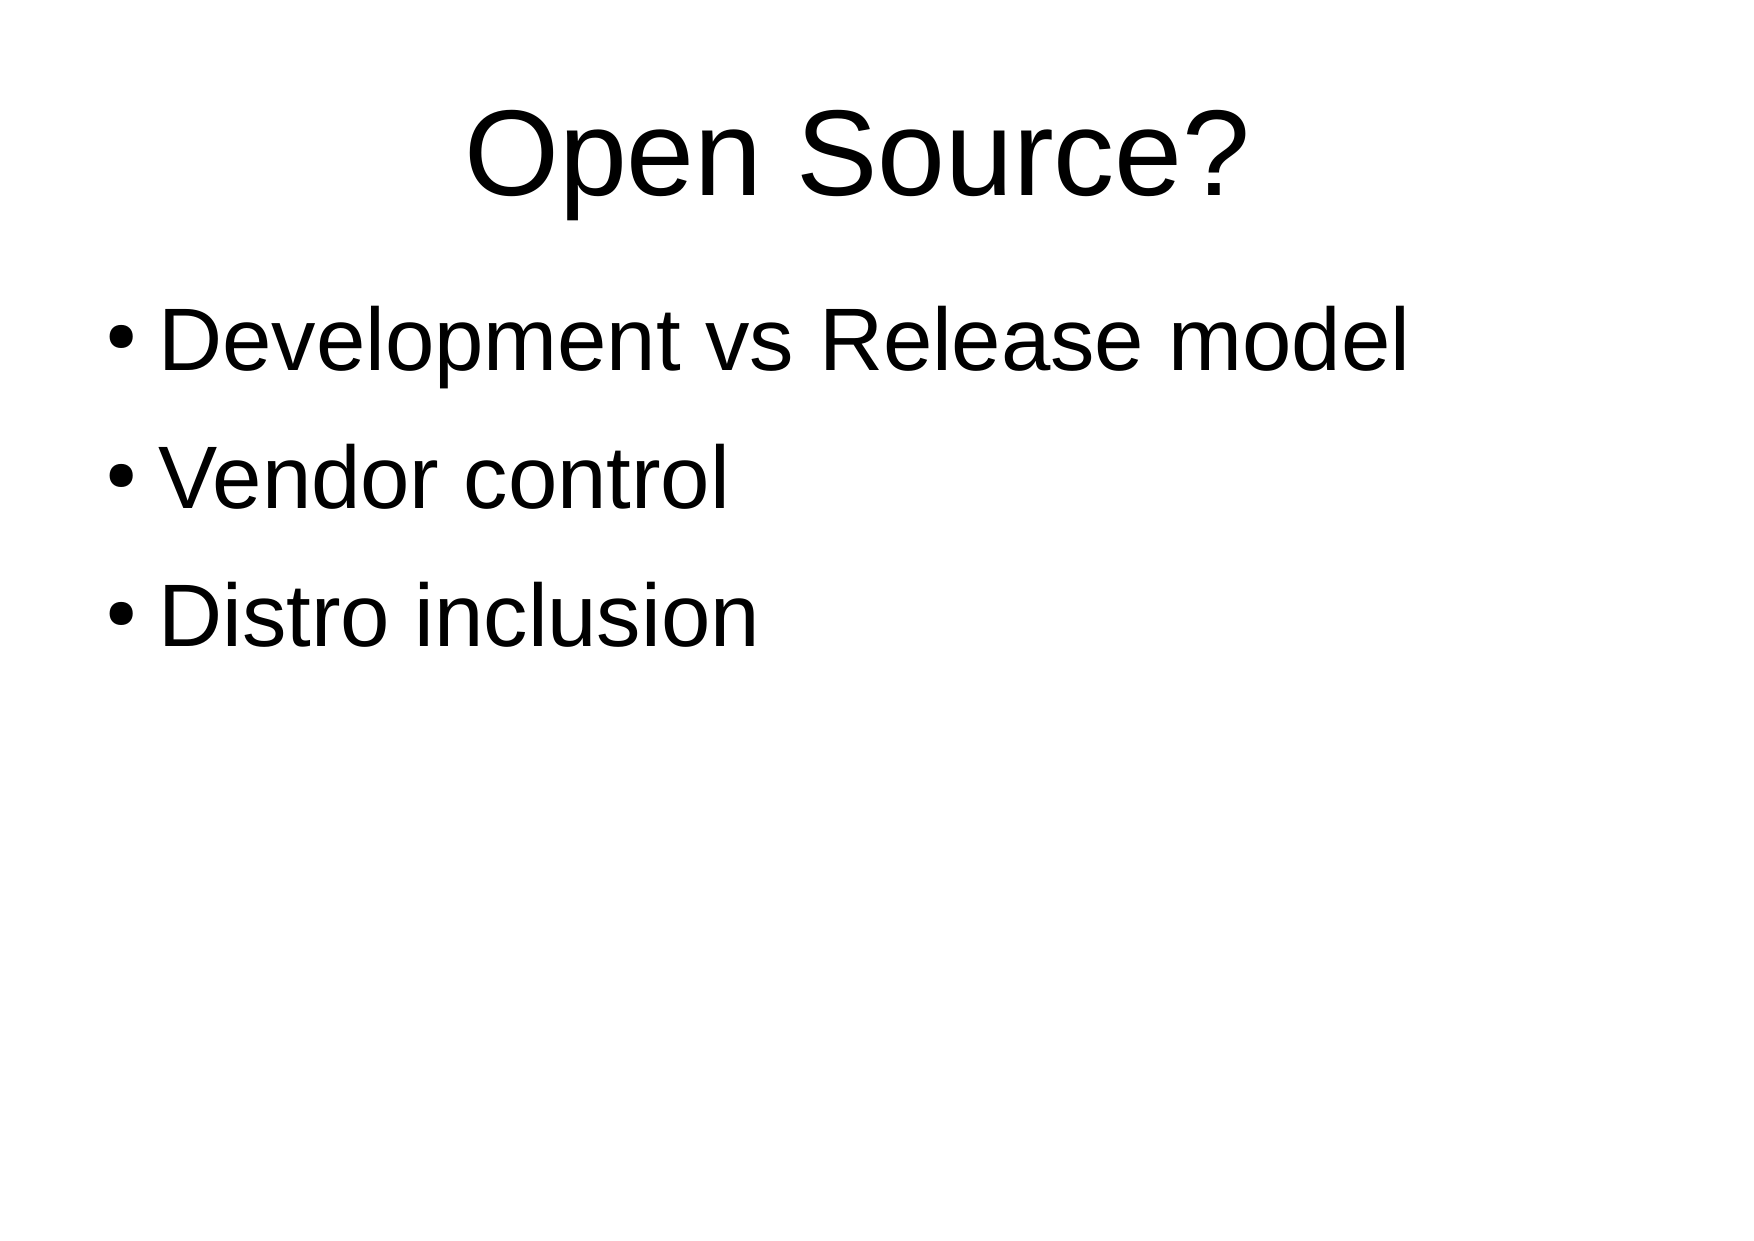

# Open Source?
Development vs Release model
Vendor control
Distro inclusion